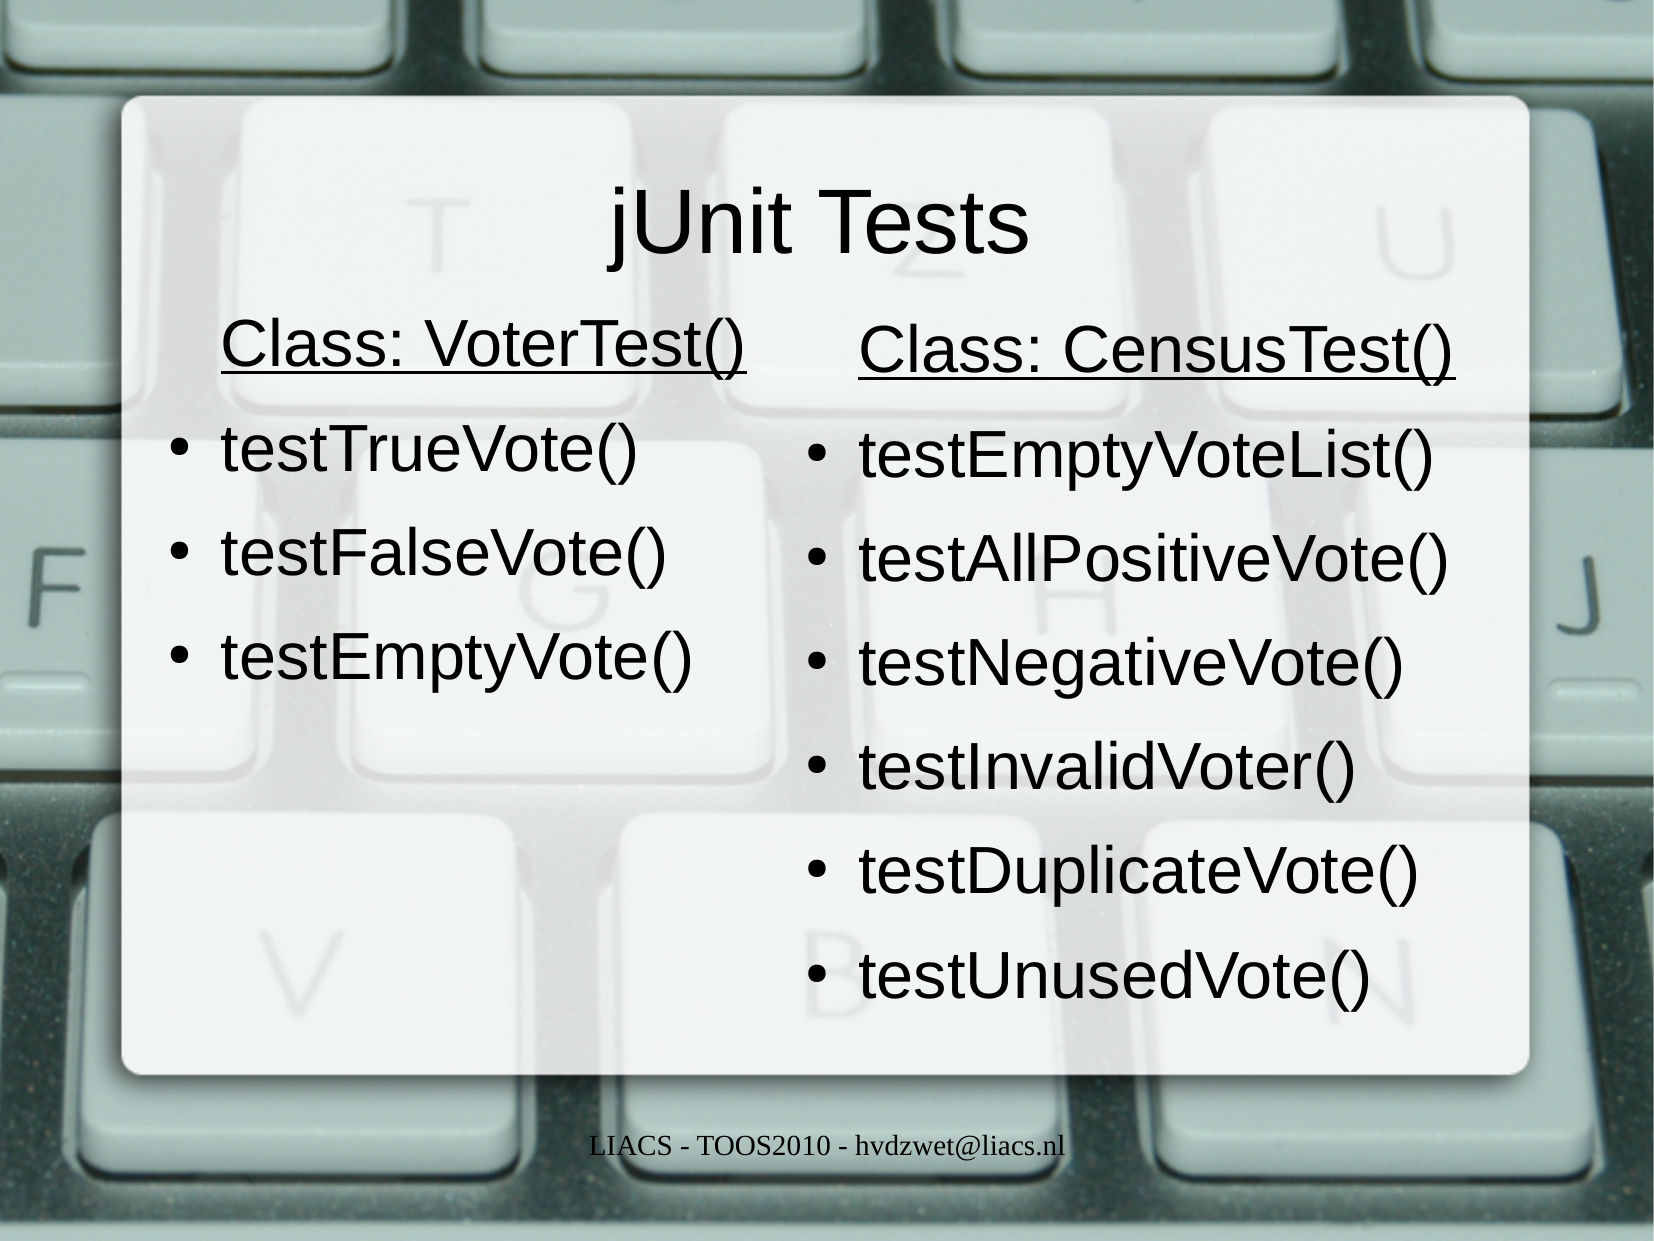

# jUnit Tests
Class: VoterTest()
testTrueVote()
testFalseVote()
testEmptyVote()
Class: CensusTest()
testEmptyVoteList()
testAllPositiveVote()
testNegativeVote()
testInvalidVoter()
testDuplicateVote()
testUnusedVote()
LIACS - TOOS2010 - hvdzwet@liacs.nl